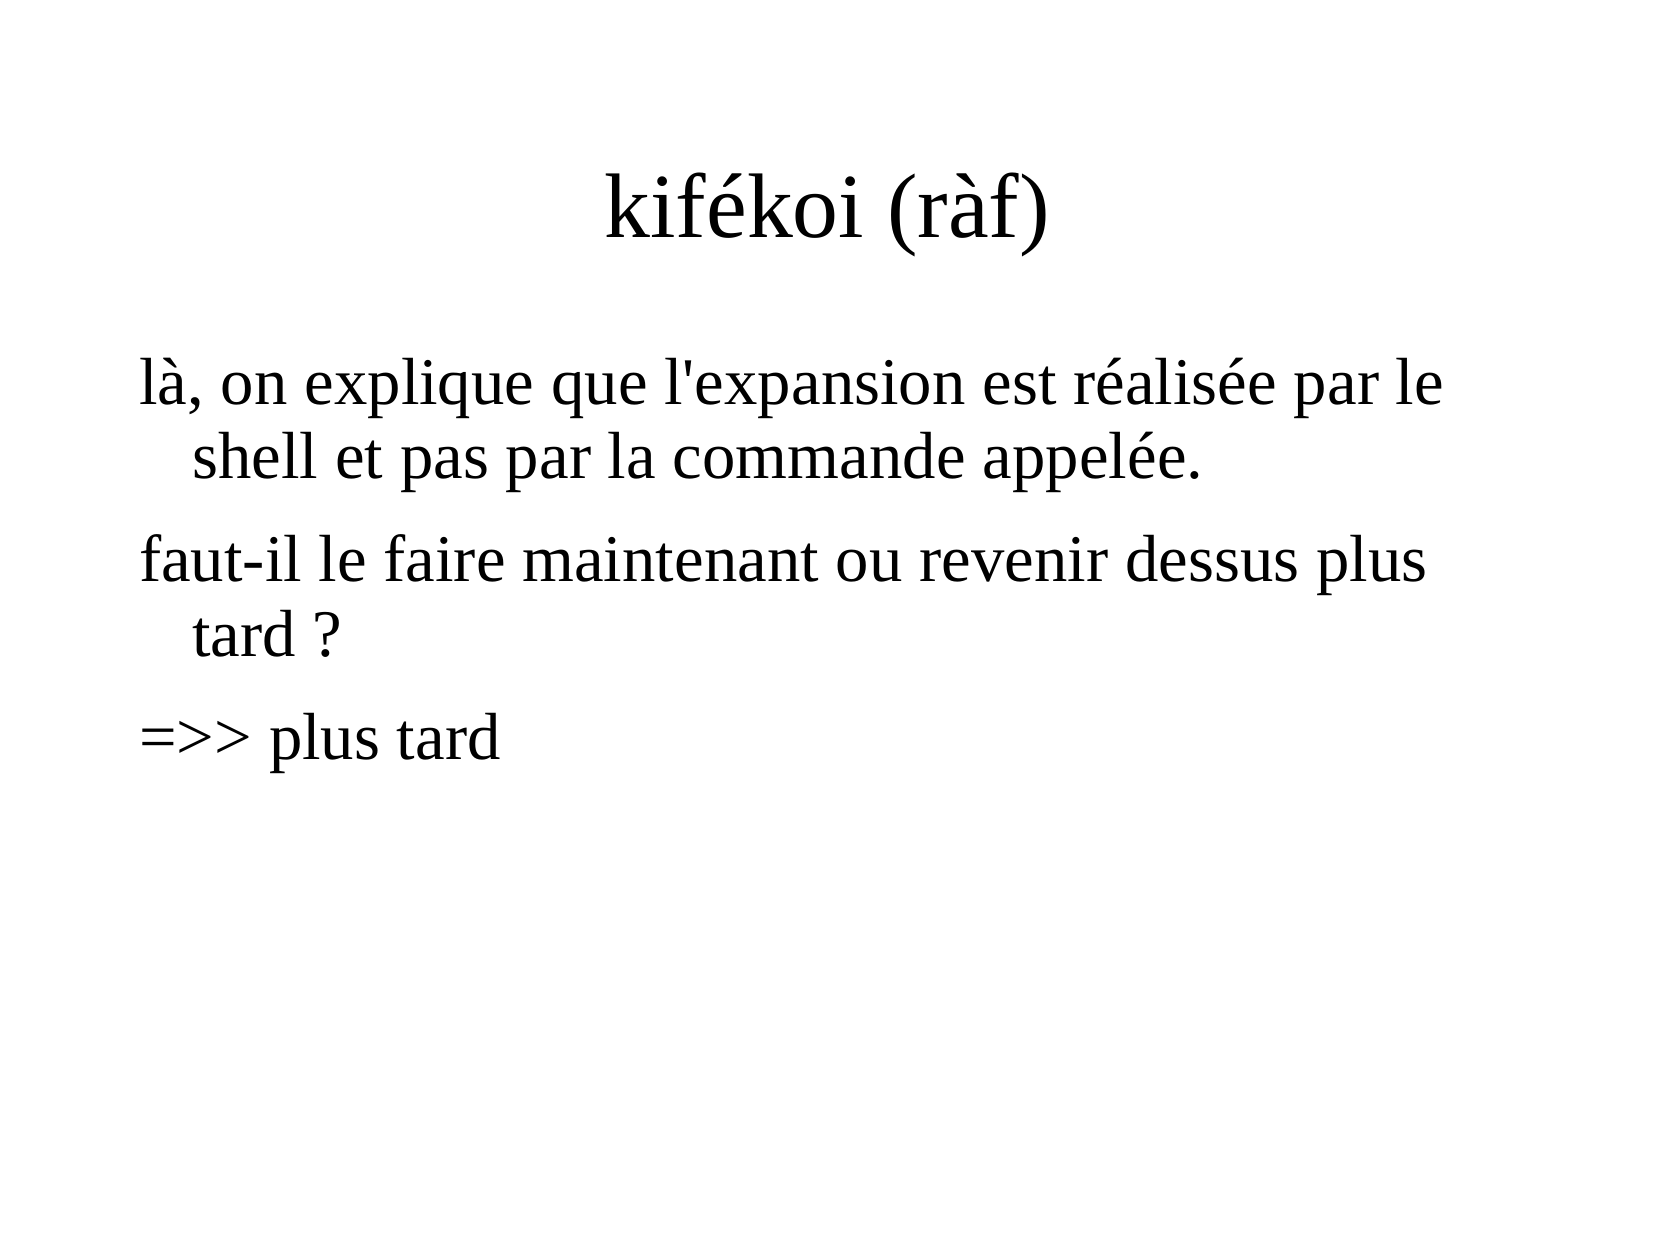

# kifékoi (ràf)
là, on explique que l'expansion est réalisée par le shell et pas par la commande appelée.
faut-il le faire maintenant ou revenir dessus plus tard ?
=>> plus tard